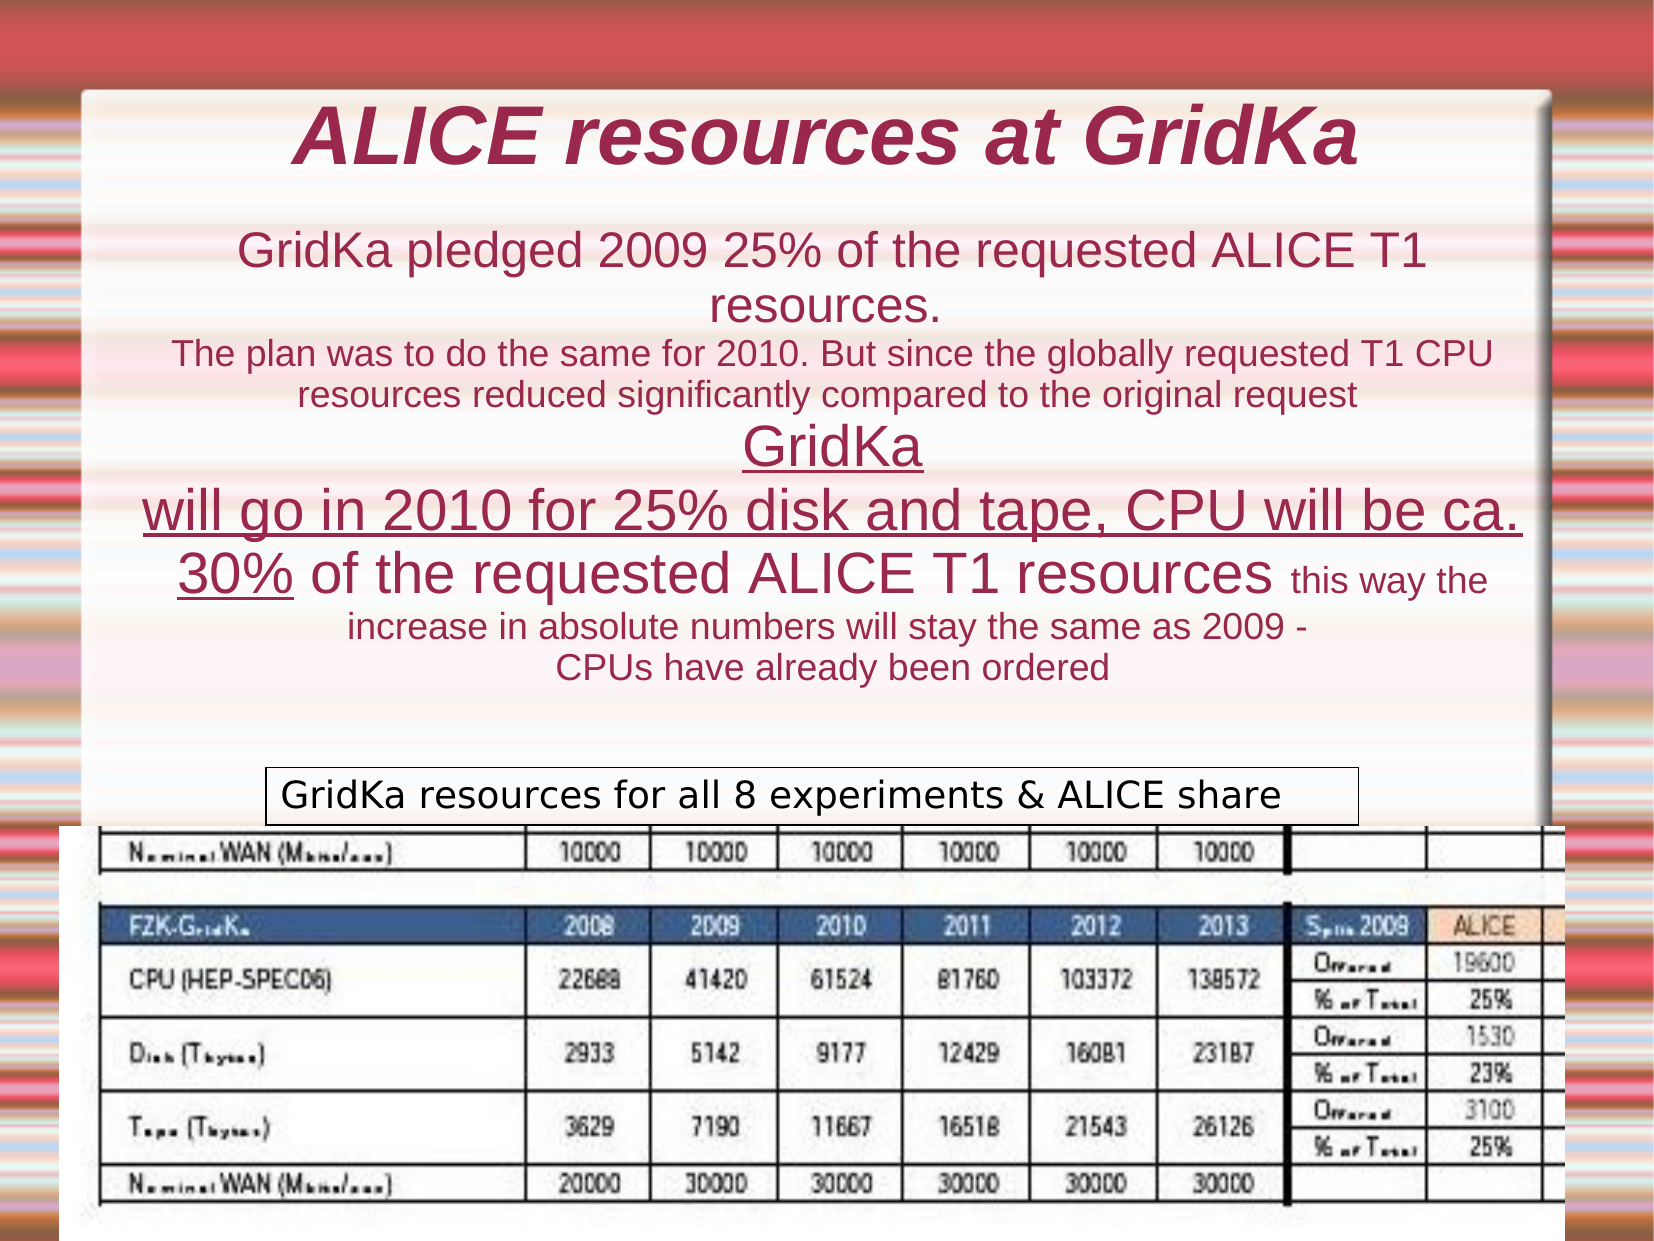

# ALICE resources at GridKa
GridKa pledged 2009 25% of the requested ALICE T1 resources.
The plan was to do the same for 2010. But since the globally requested T1 CPU resources reduced significantly compared to the original request
GridKa
will go in 2010 for 25% disk and tape, CPU will be ca. 30% of the requested ALICE T1 resources this way the increase in absolute numbers will stay the same as 2009 -
CPUs have already been ordered
GridKa resources for all 8 experiments & ALICE share